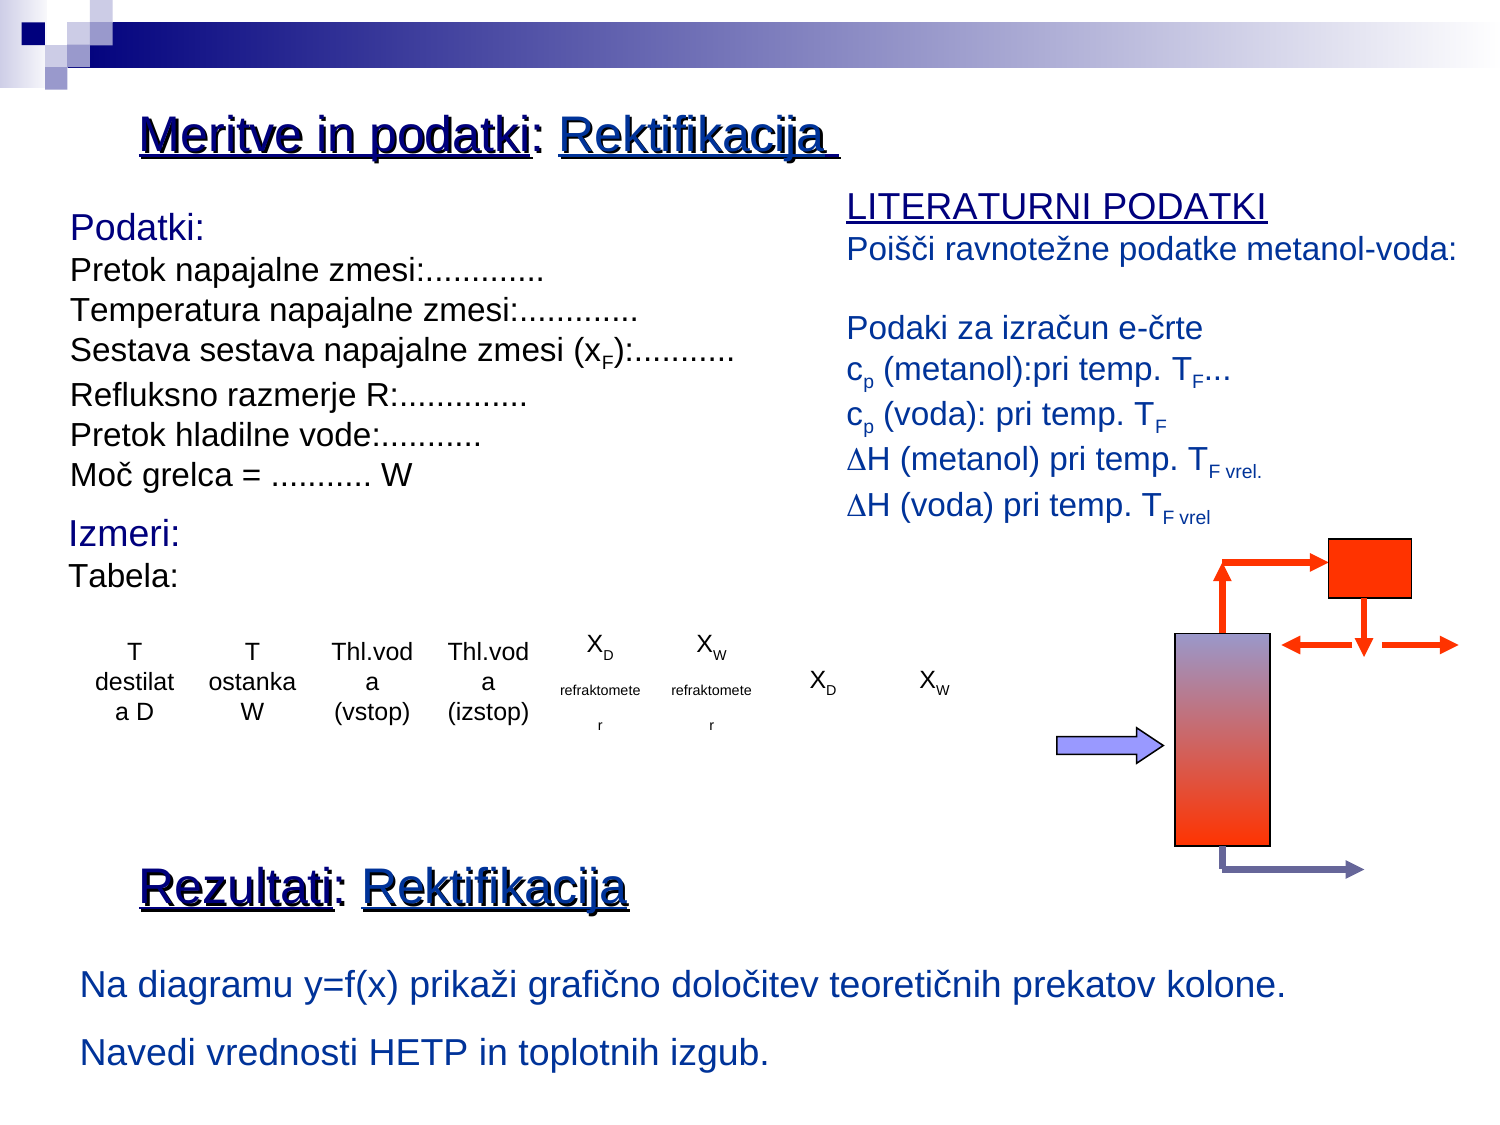

Meritve in podatki: Rektifikacija
LITERATURNI PODATKI
Poišči ravnotežne podatke metanol-voda:
Podaki za izračun e-črte
cp (metanol):pri temp. TF...
cp (voda): pri temp. TF
H (metanol) pri temp. TF vrel.
H (voda) pri temp. TF vrel
Podatki:
Pretok napajalne zmesi:.............
Temperatura napajalne zmesi:.............
Sestava sestava napajalne zmesi (xF):...........
Refluksno razmerje R:..............
Pretok hladilne vode:...........
Moč grelca = ........... W
Izmeri:
Tabela:
| T destilata D | T ostanka W | Thl.voda (vstop) | Thl.voda (izstop) | XD refraktometer | XW refraktometer | XD | XW |
| --- | --- | --- | --- | --- | --- | --- | --- |
| | | | | | | | |
Rezultati: Rektifikacija
Na diagramu y=f(x) prikaži grafično določitev teoretičnih prekatov kolone.
Navedi vrednosti HETP in toplotnih izgub.